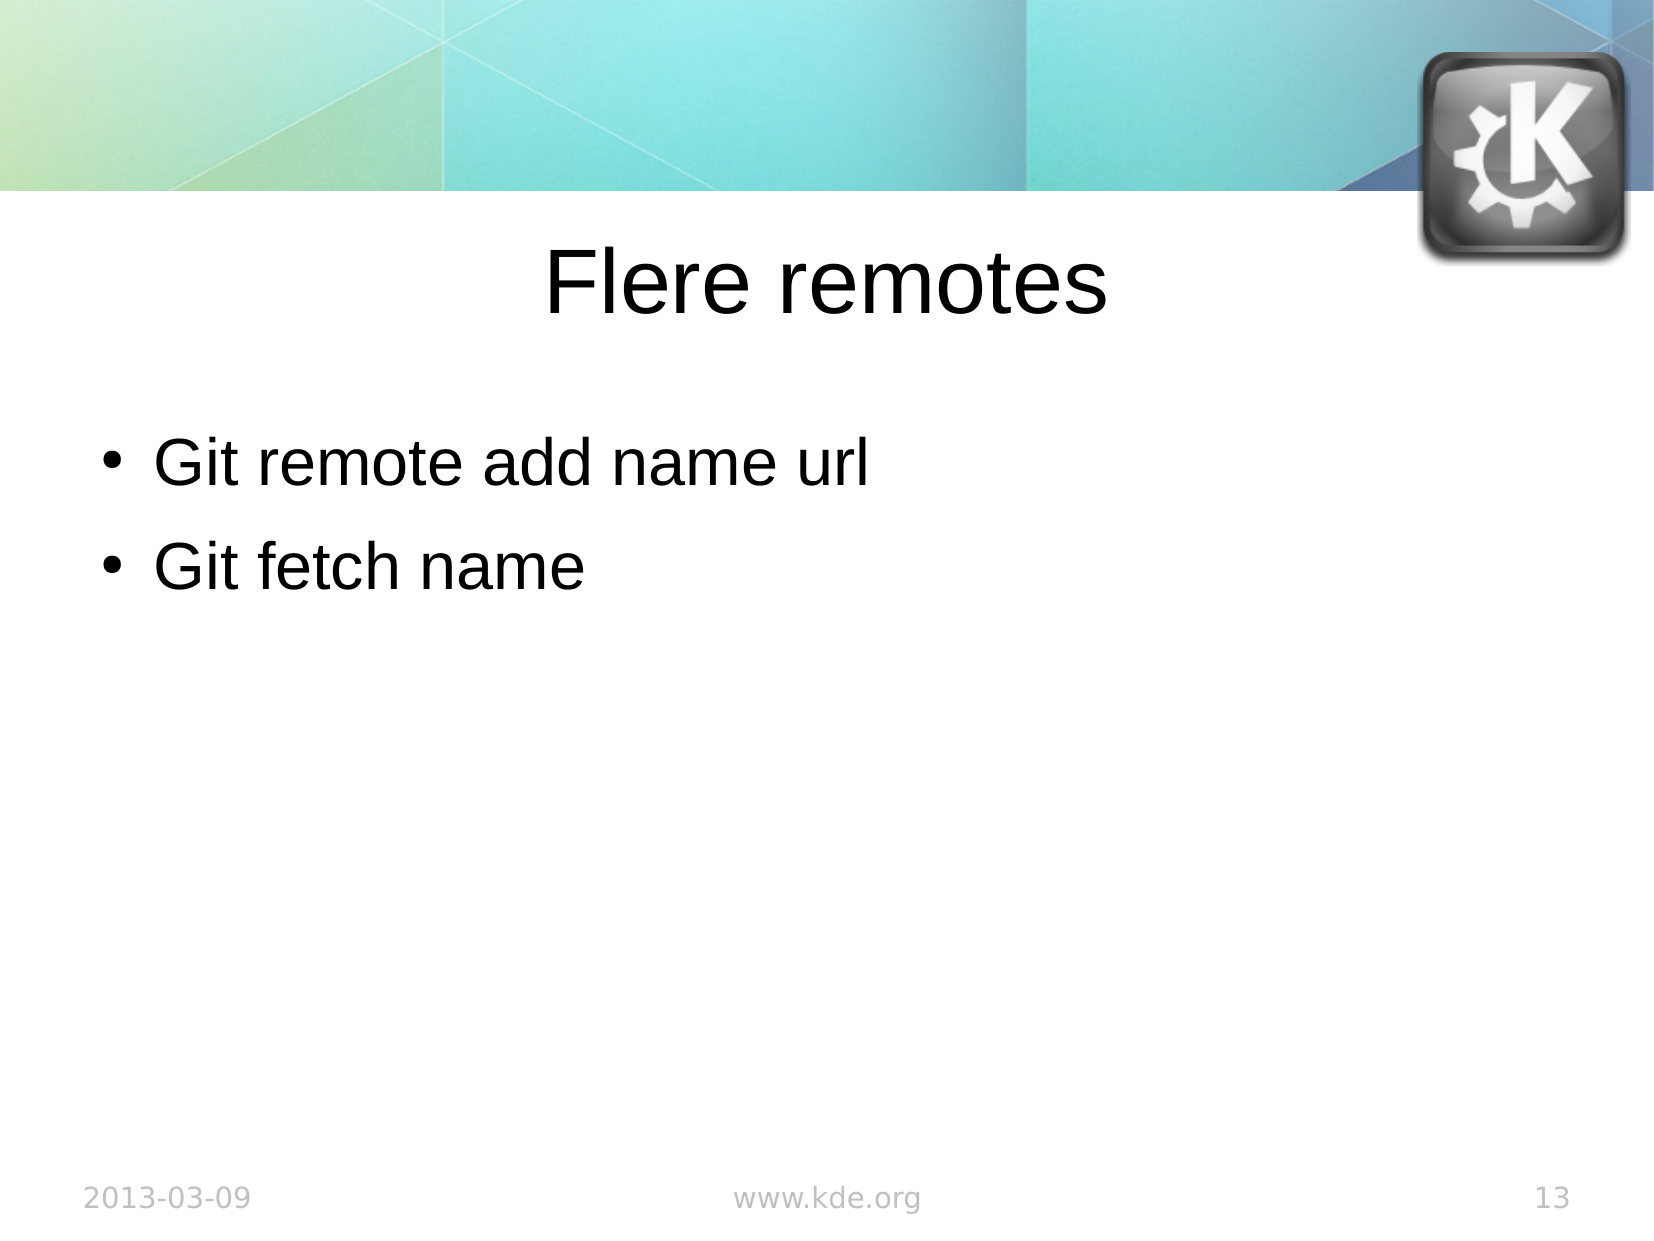

# Flere remotes
Git remote add name url
Git fetch name
2013-03-09
www.kde.org
13